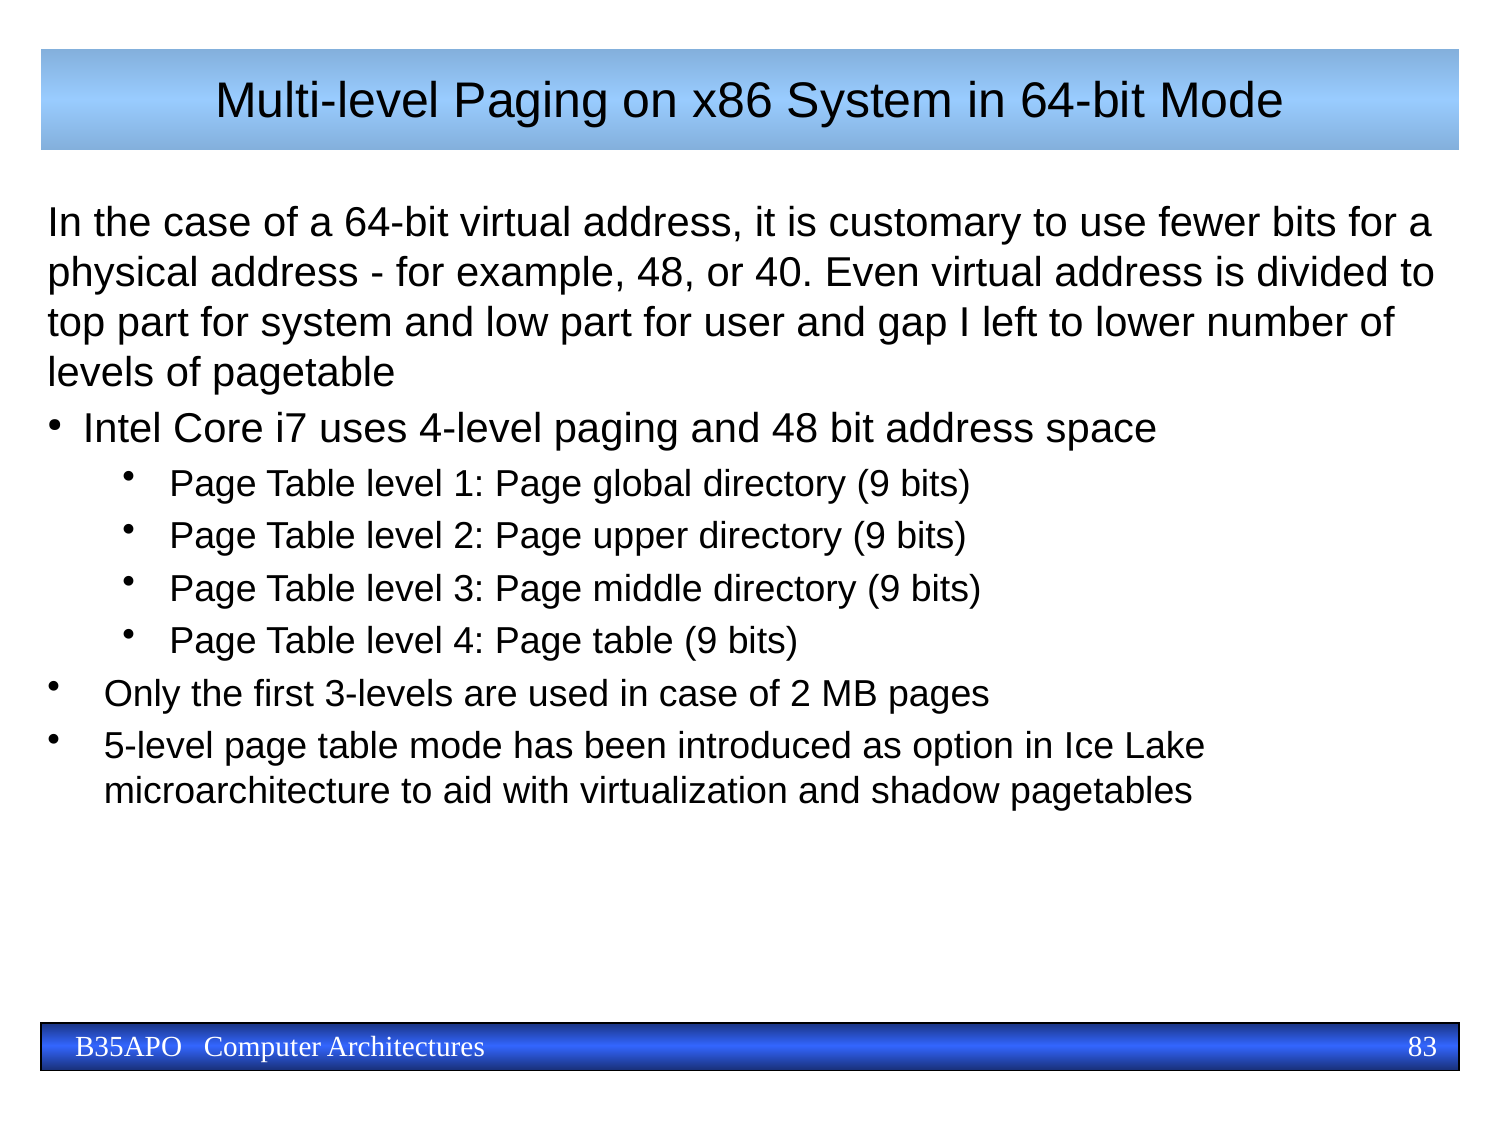

# Multi-level Paging on x86 System in 64-bit Mode
In the case of a 64-bit virtual address, it is customary to use fewer bits for a physical address - for example, 48, or 40. Even virtual address is divided to top part for system and low part for user and gap I left to lower number of levels of pagetable
Intel Core i7 uses 4-level paging and 48 bit address space
Page Table level 1: Page global directory (9 bits)
Page Table level 2: Page upper directory (9 bits)
Page Table level 3: Page middle directory (9 bits)
Page Table level 4: Page table (9 bits)
Only the first 3-levels are used in case of 2 MB pages
5-level page table mode has been introduced as option in Ice Lake microarchitecture to aid with virtualization and shadow pagetables
B35APO Computer Architectures
83